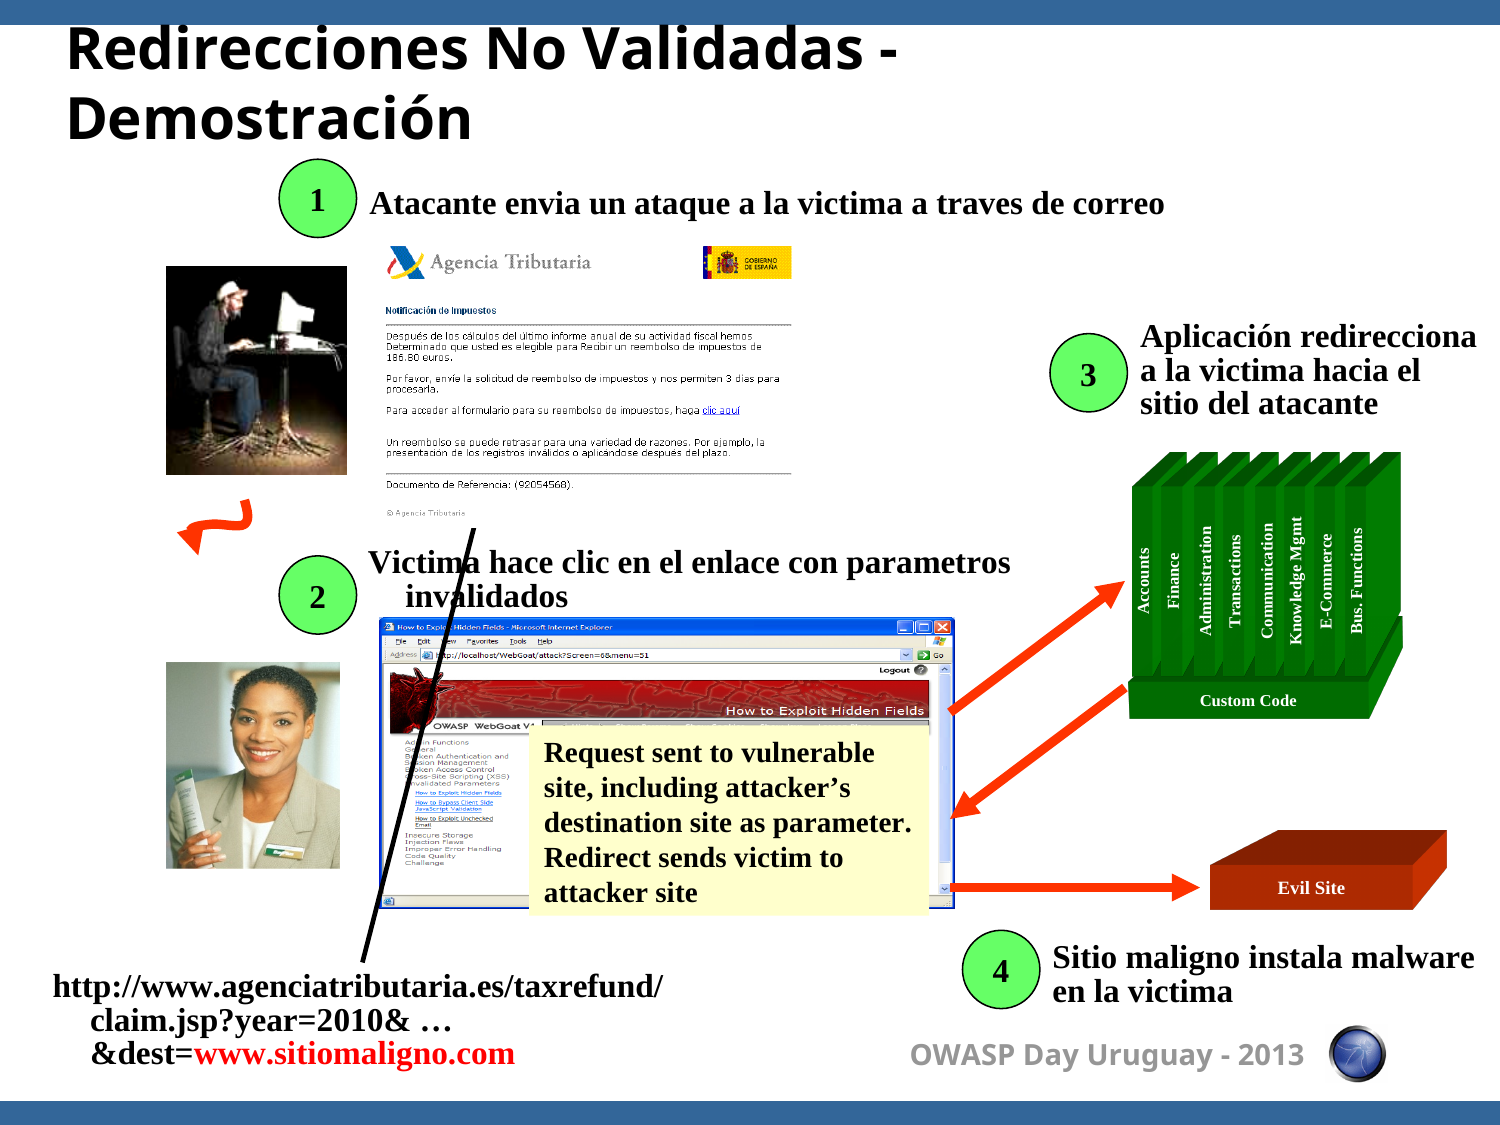

# Redirecciones No Validadas - Demostración
1
Atacante envia un ataque a la victima a traves de correo
Aplicación redirecciona a la victima hacia el sitio del atacante
3
Finance
Transactions
Accounts
Administration
Communication
Knowledge Mgmt
E-Commerce
Bus. Functions
Custom Code
Victima hace clic en el enlace con parametros invalidados
2
Request sent to vulnerable site, including attacker’s destination site as parameter. Redirect sends victim to attacker site
Evil Site
4
Sitio maligno instala malware en la victima
http://www.agenciatributaria.es/taxrefund/claim.jsp?year=2010& … &dest=www.sitiomaligno.com